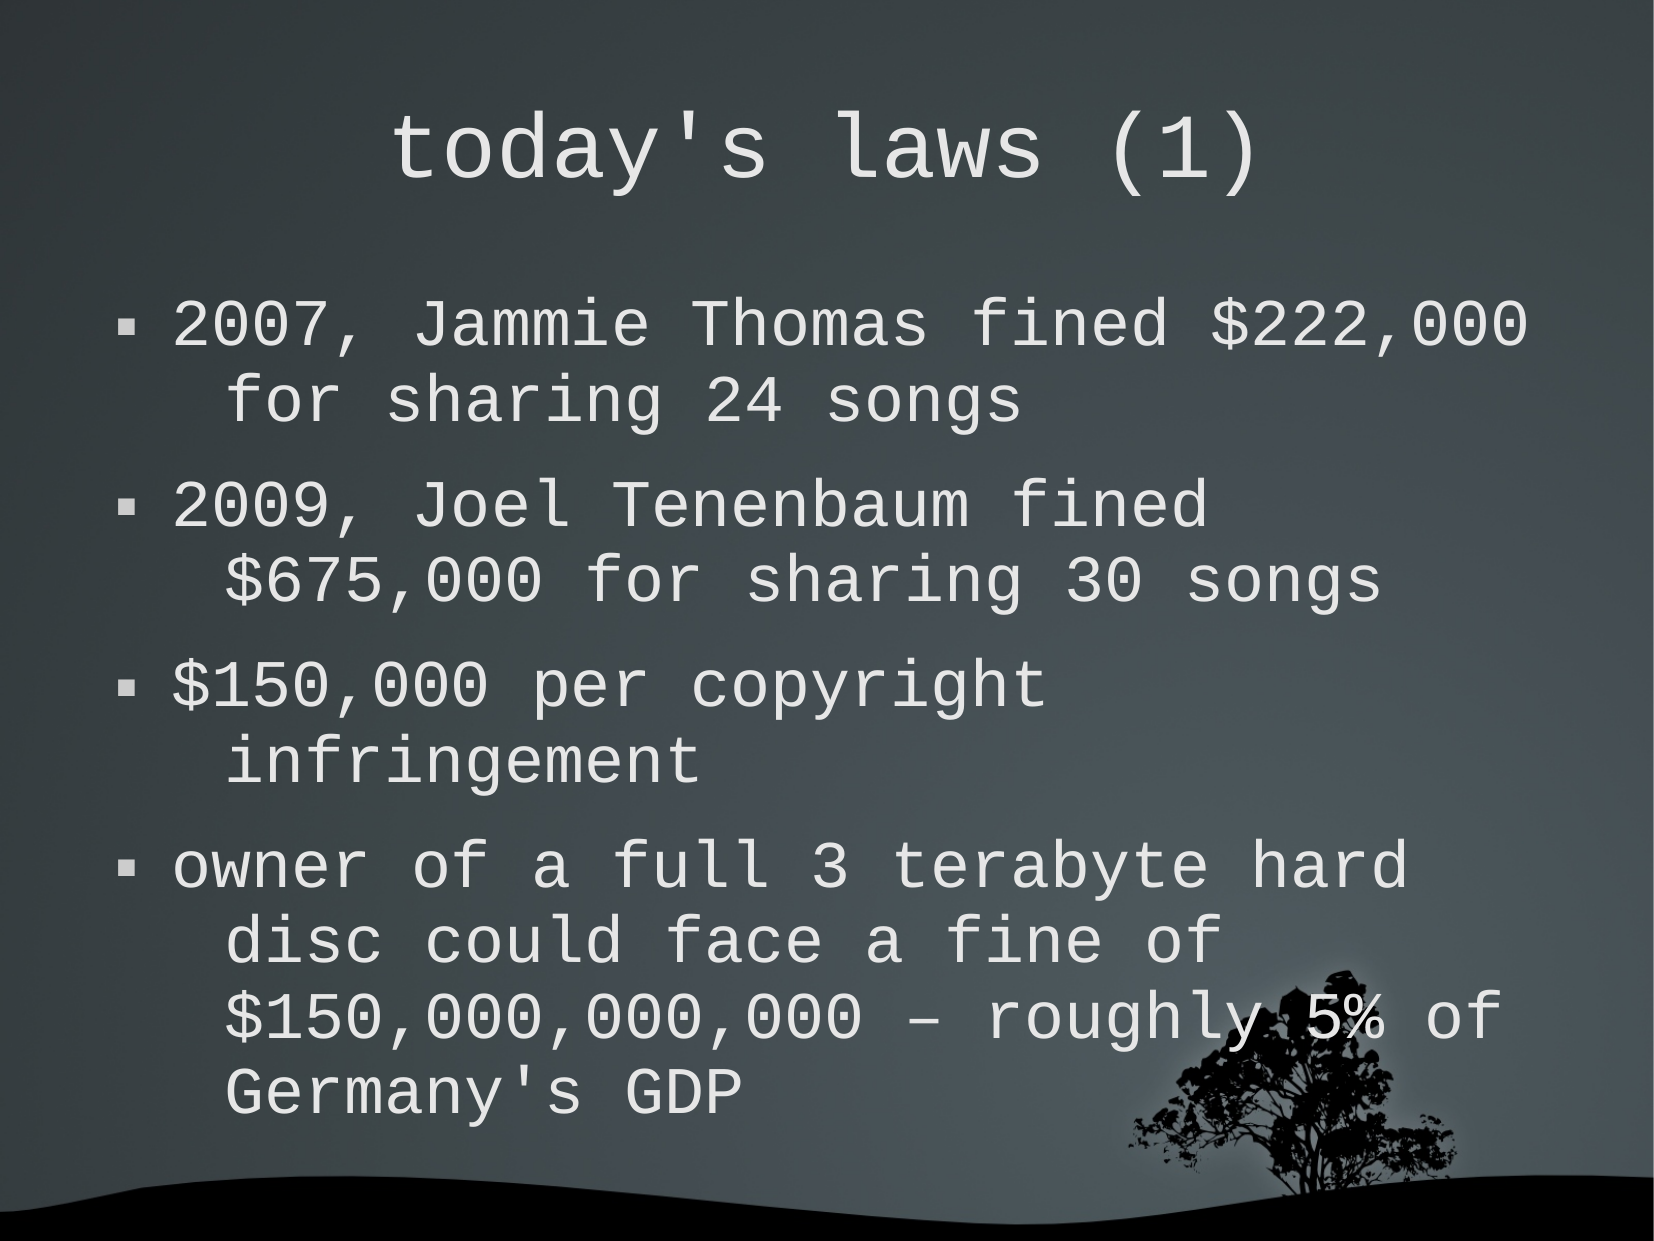

# today's laws (1)
2007, Jammie Thomas fined $222,000 for sharing 24 songs
2009, Joel Tenenbaum fined $675,000 for sharing 30 songs
$150,000 per copyright infringement
owner of a full 3 terabyte hard disc could face a fine of $150,000,000,000 – roughly 5% of Germany's GDP